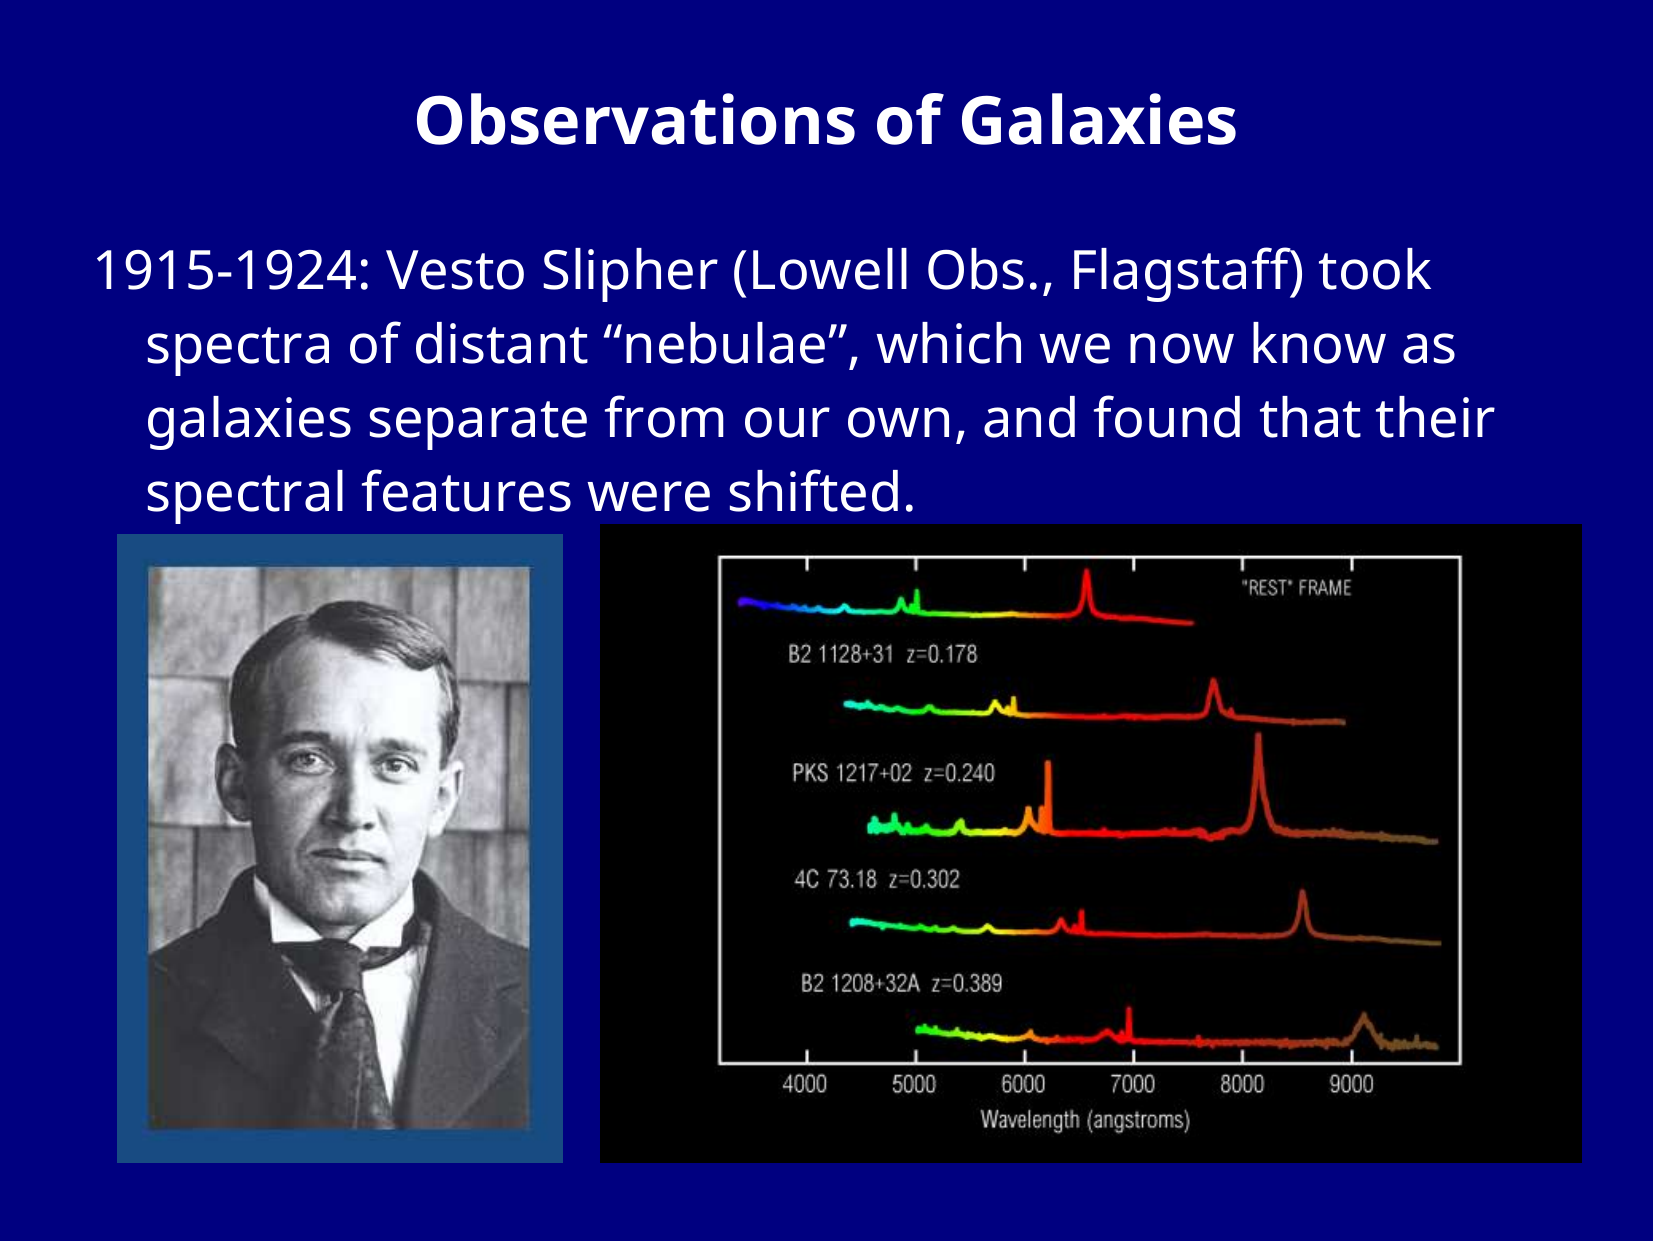

# Observations of Galaxies
1915-1924: Vesto Slipher (Lowell Obs., Flagstaff) took spectra of distant “nebulae”, which we now know as galaxies separate from our own, and found that their spectral features were shifted.